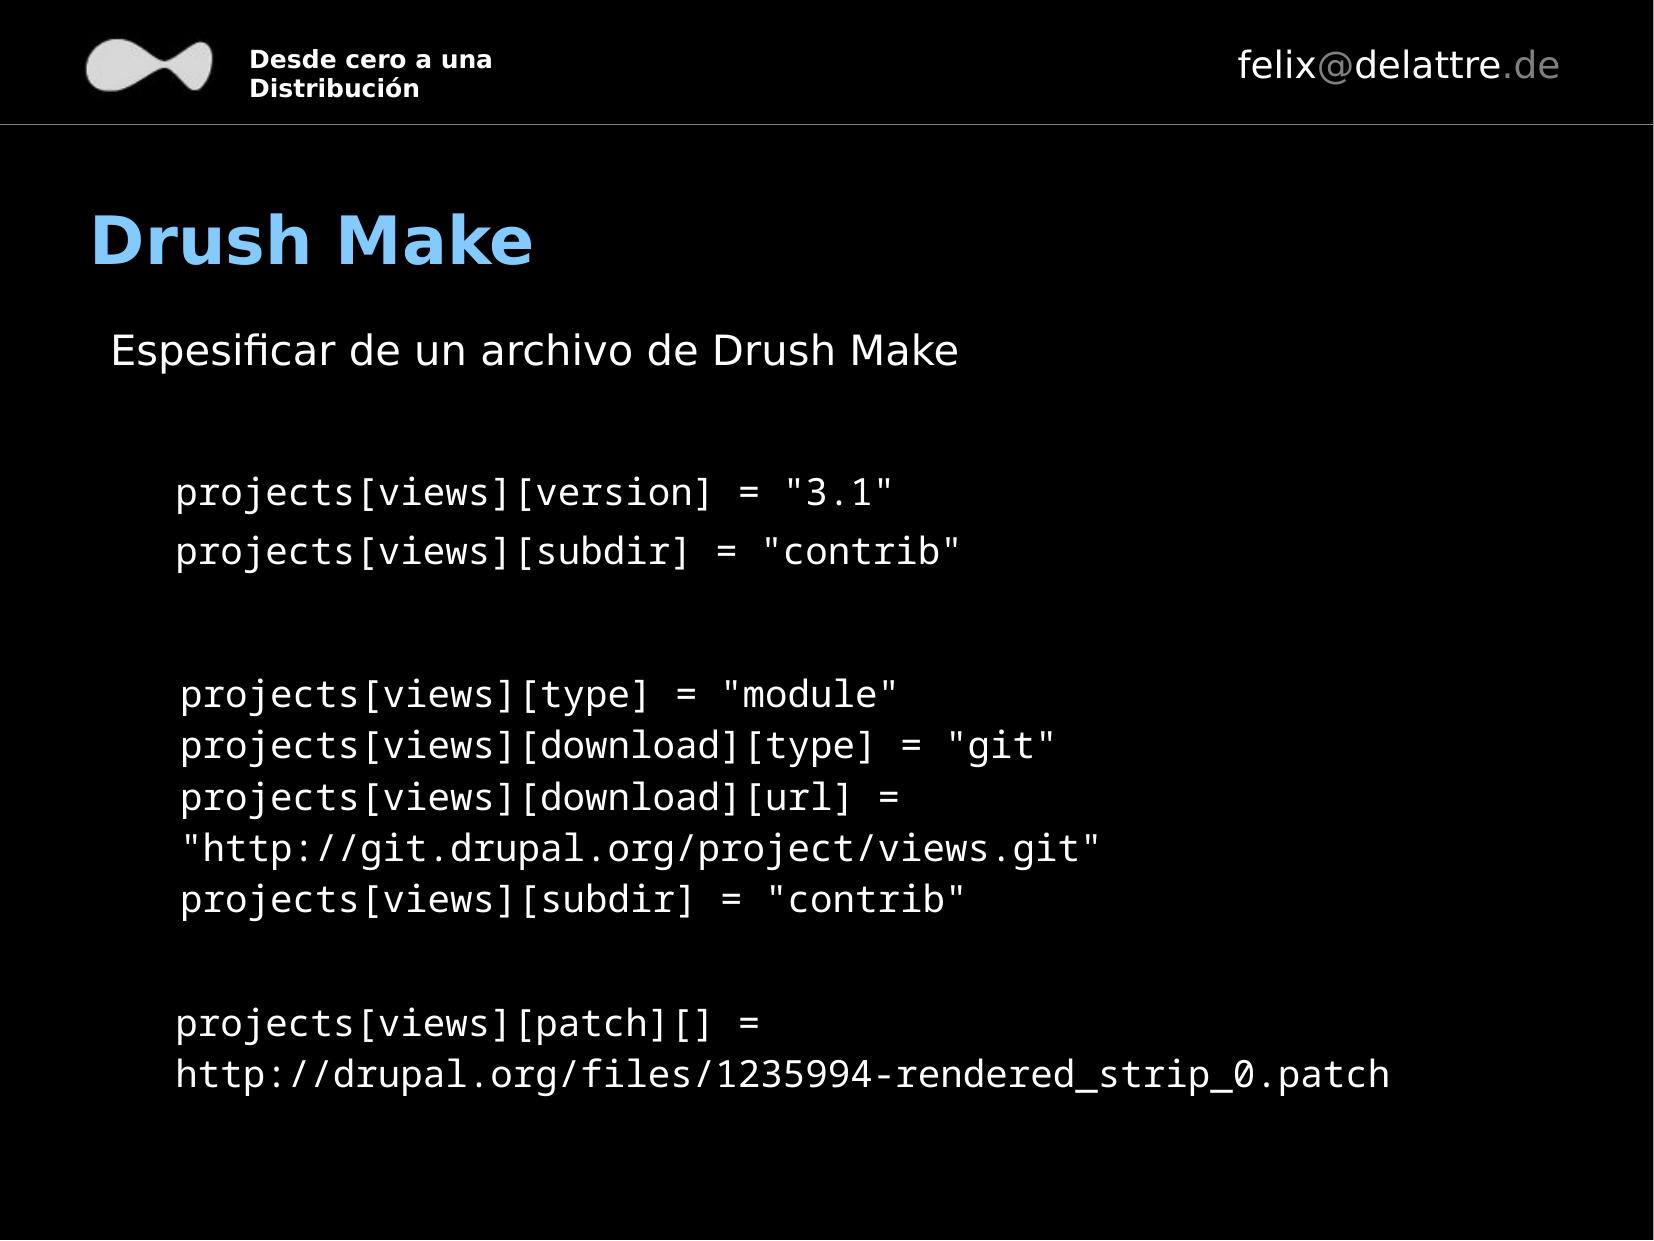

Drush Make
Espesificar de un archivo de Drush Make
projects[views][version] = "3.1"
projects[views][subdir] = "contrib"
projects[views][type] = "module"
projects[views][download][type] = "git"
projects[views][download][url] = "http://git.drupal.org/project/views.git"
projects[views][subdir] = "contrib"
projects[views][patch][] = http://drupal.org/files/1235994-rendered_strip_0.patch